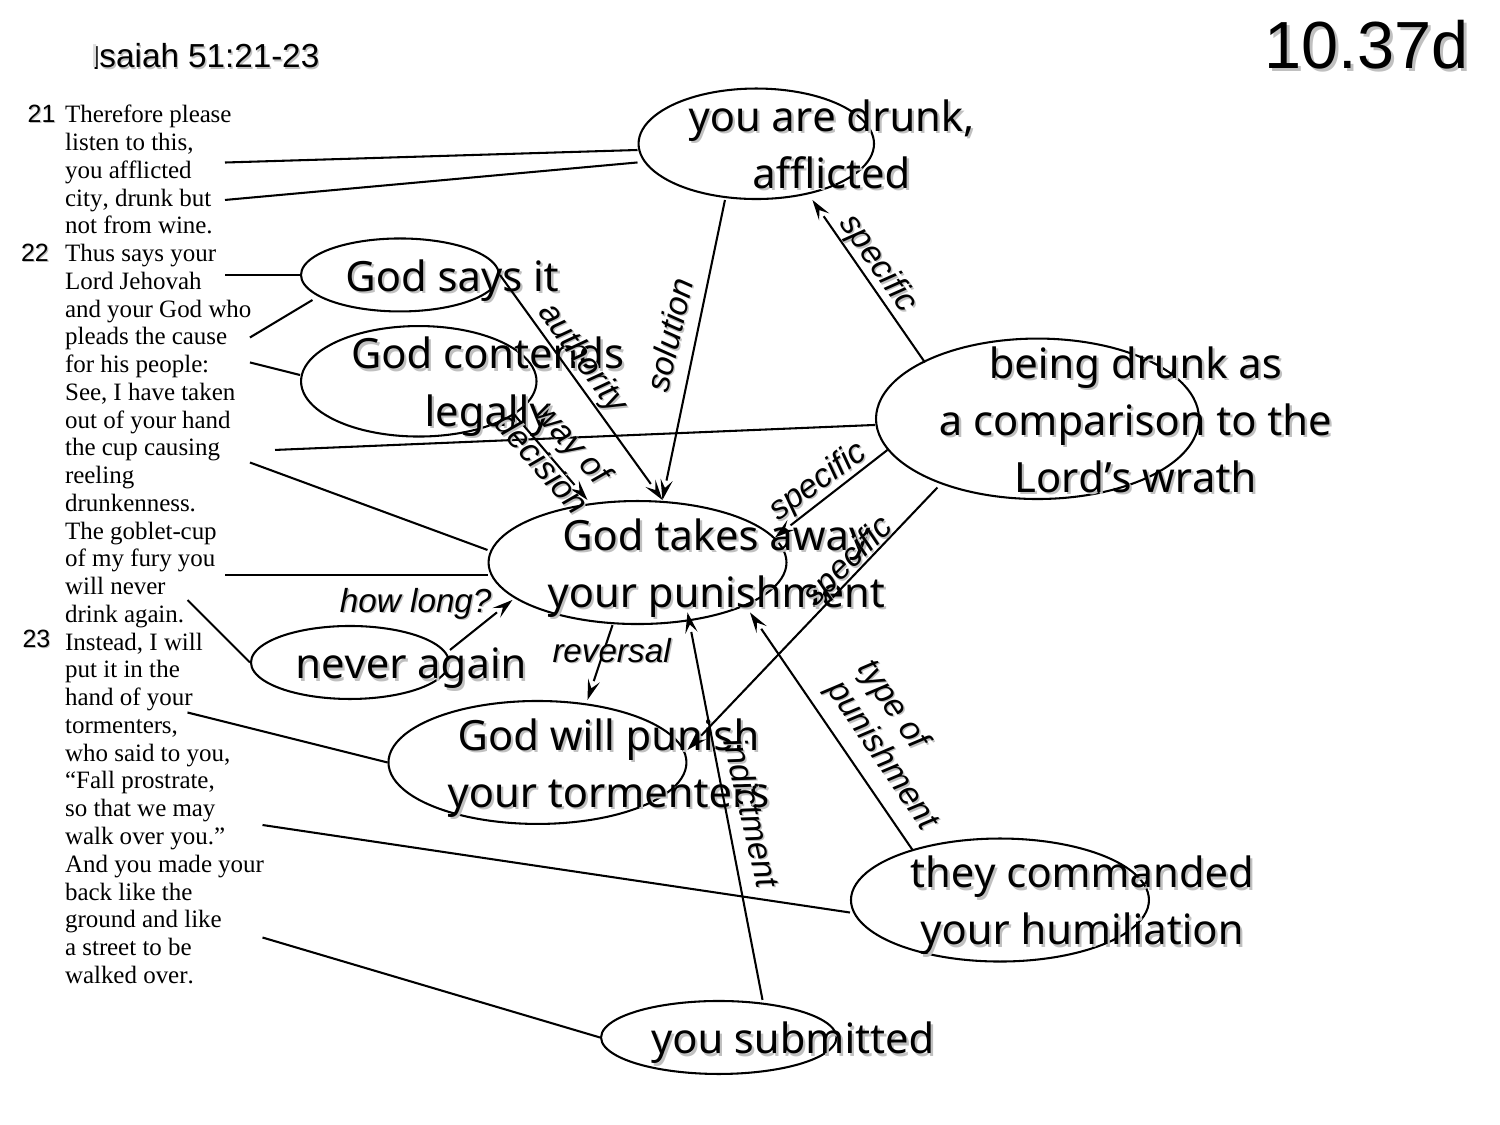

10.37d
Isaiah 51:21-23
you are drunk,
afflicted
21
Therefore please
listen to this,
you afflicted
city, drunk but
not from wine.
Thus says your
Lord Jehovah
and your God who
pleads the cause
for his people:
See, I have taken
out of your hand
the cup causing
reeling
drunkenness.
The goblet-cup
of my fury you
will never
drink again.
Instead, I will
put it in the
hand of your
tormenters,
who said to you,
“Fall prostrate,
so that we may
walk over you.”
And you made your
back like the
ground and like
a street to be
walked over.
22
God says it
solution
specific
God contends
legally
being drunk as
a comparison to the
Lord’s wrath
authority
specific
 way of decision
specific
God takes away
your punishment
how long?
23
reversal
never again
God will punish
your tormenters
type of punishment
indictment
they commanded
your humiliation
you submitted